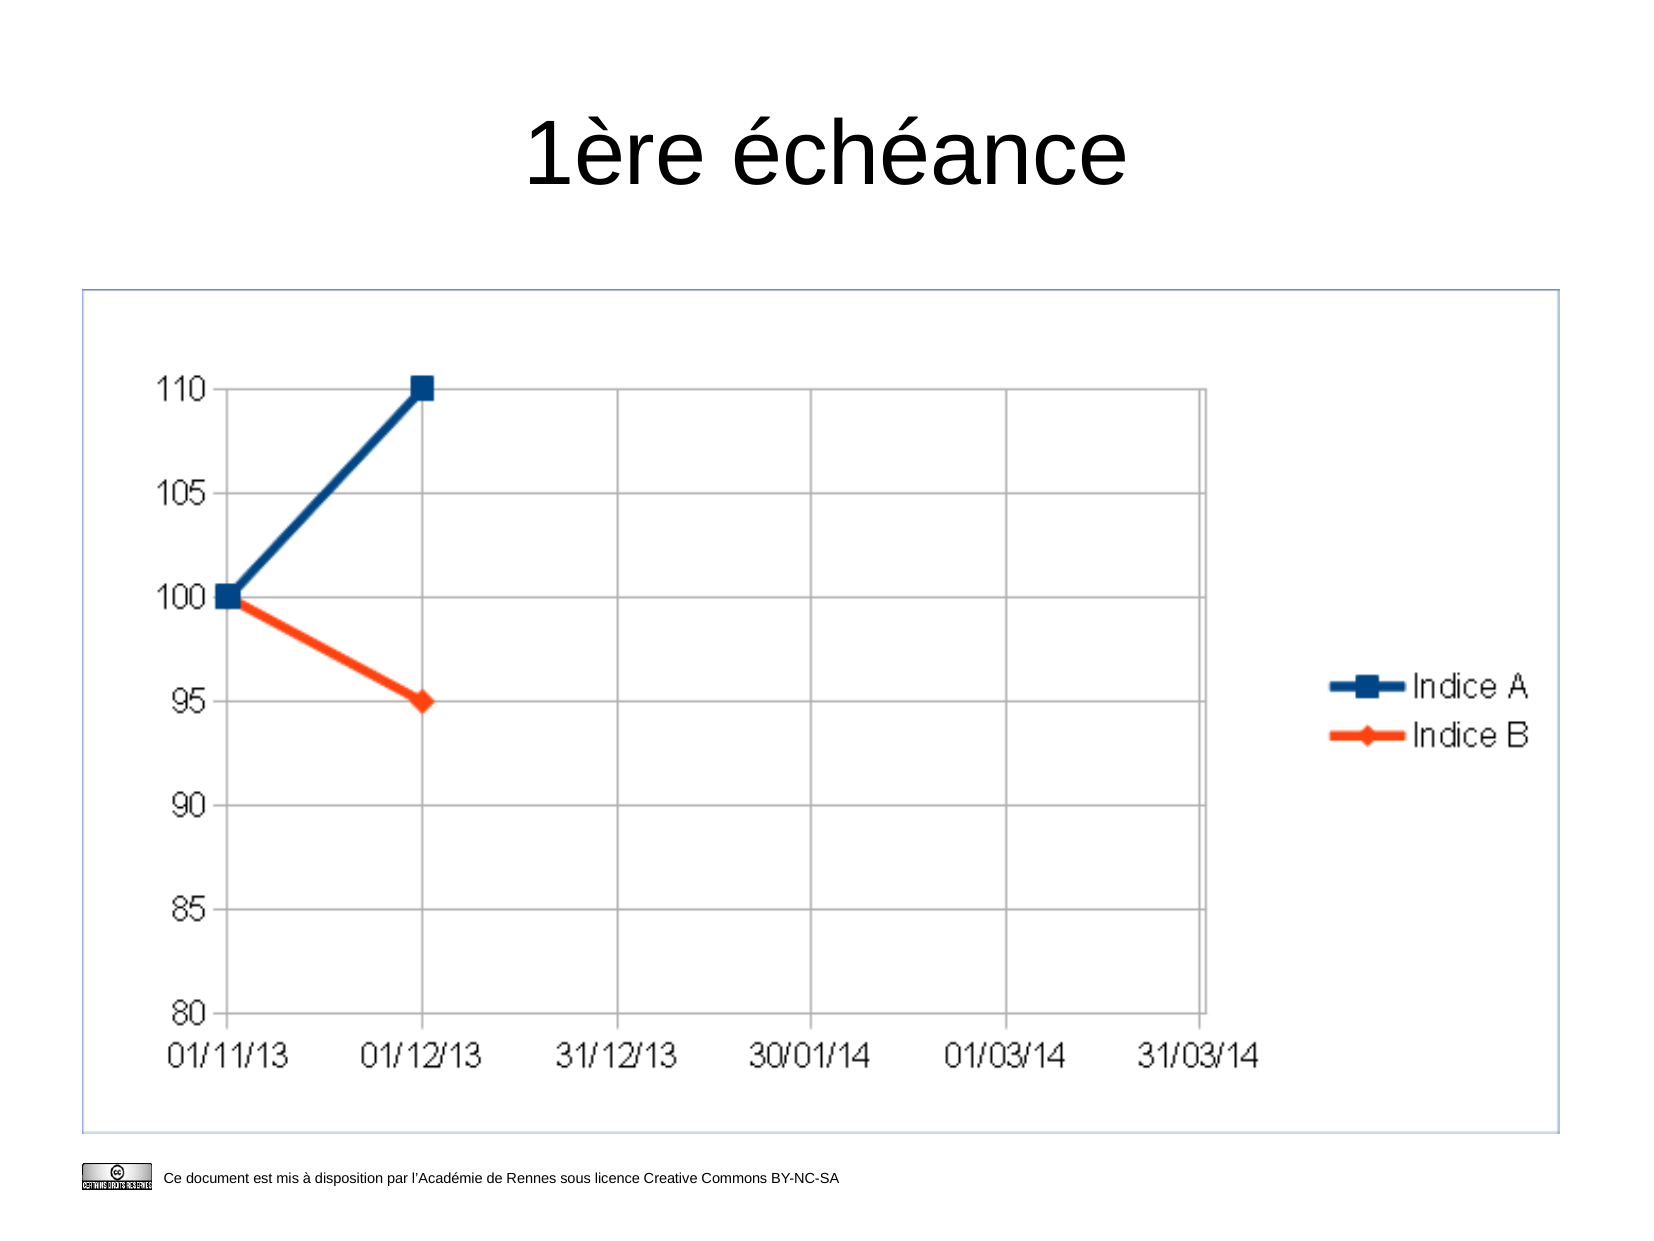

# 1ère échéance
Ce document est mis à disposition par l’Académie de Rennes sous licence Creative Commons BY-NC-SA